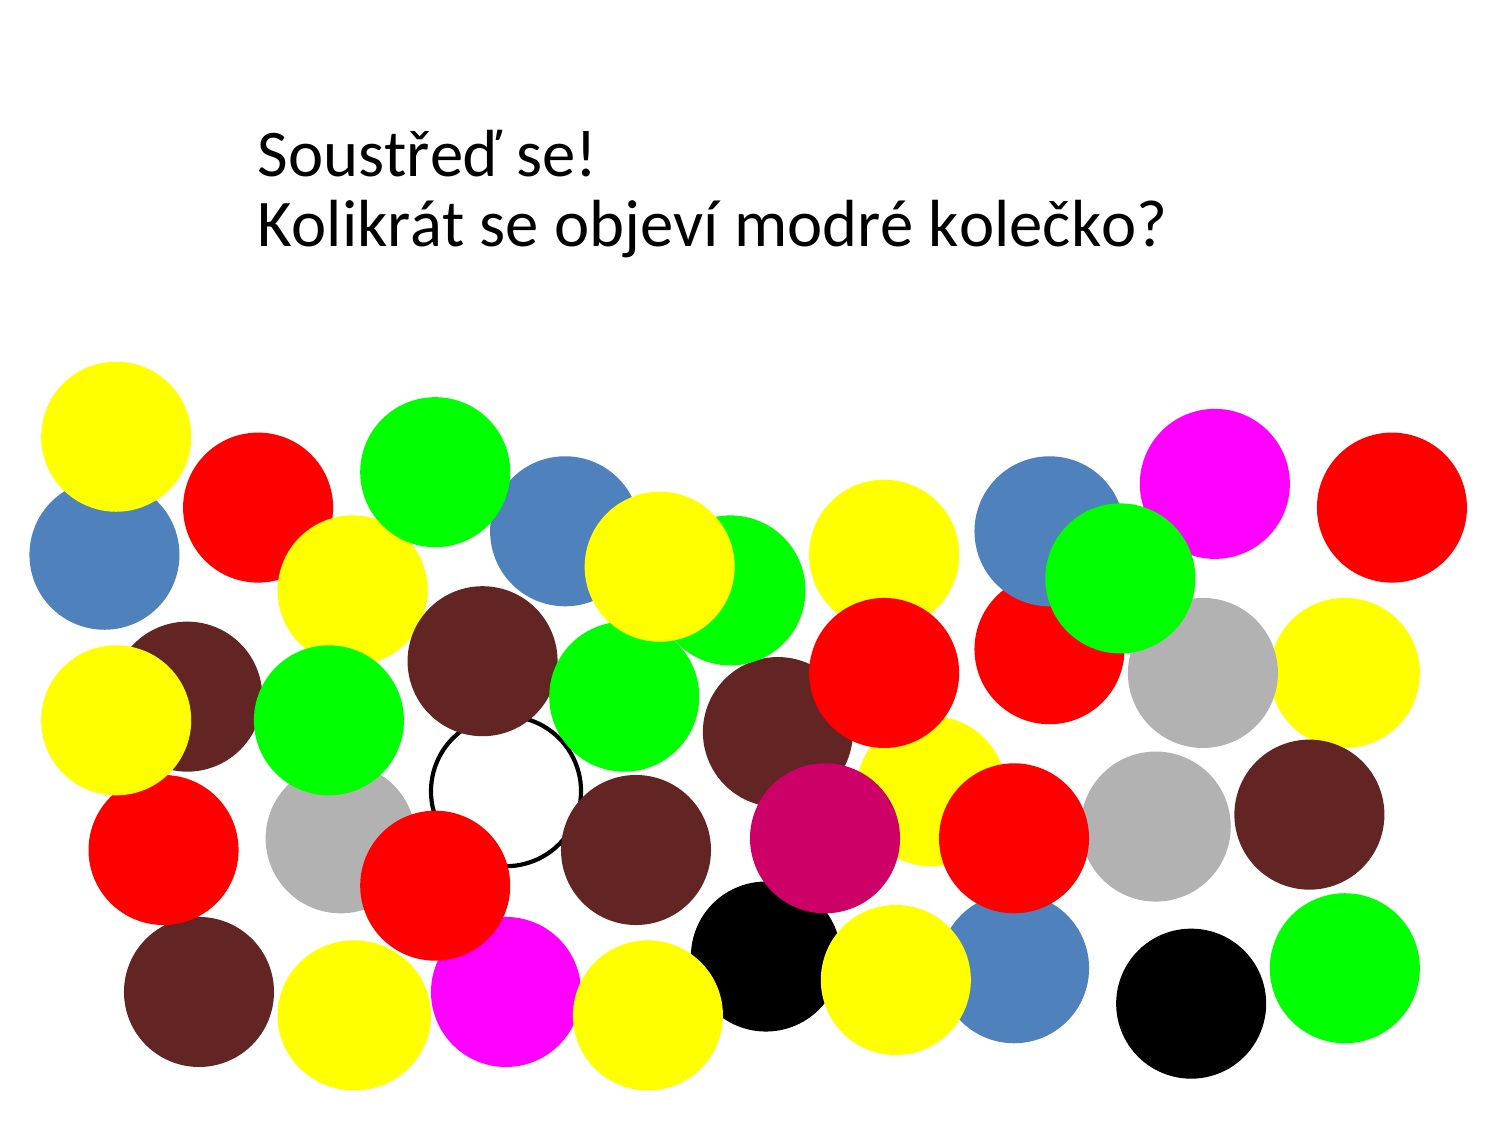

Soustřeď se!
Kolikrát se objeví modré kolečko?